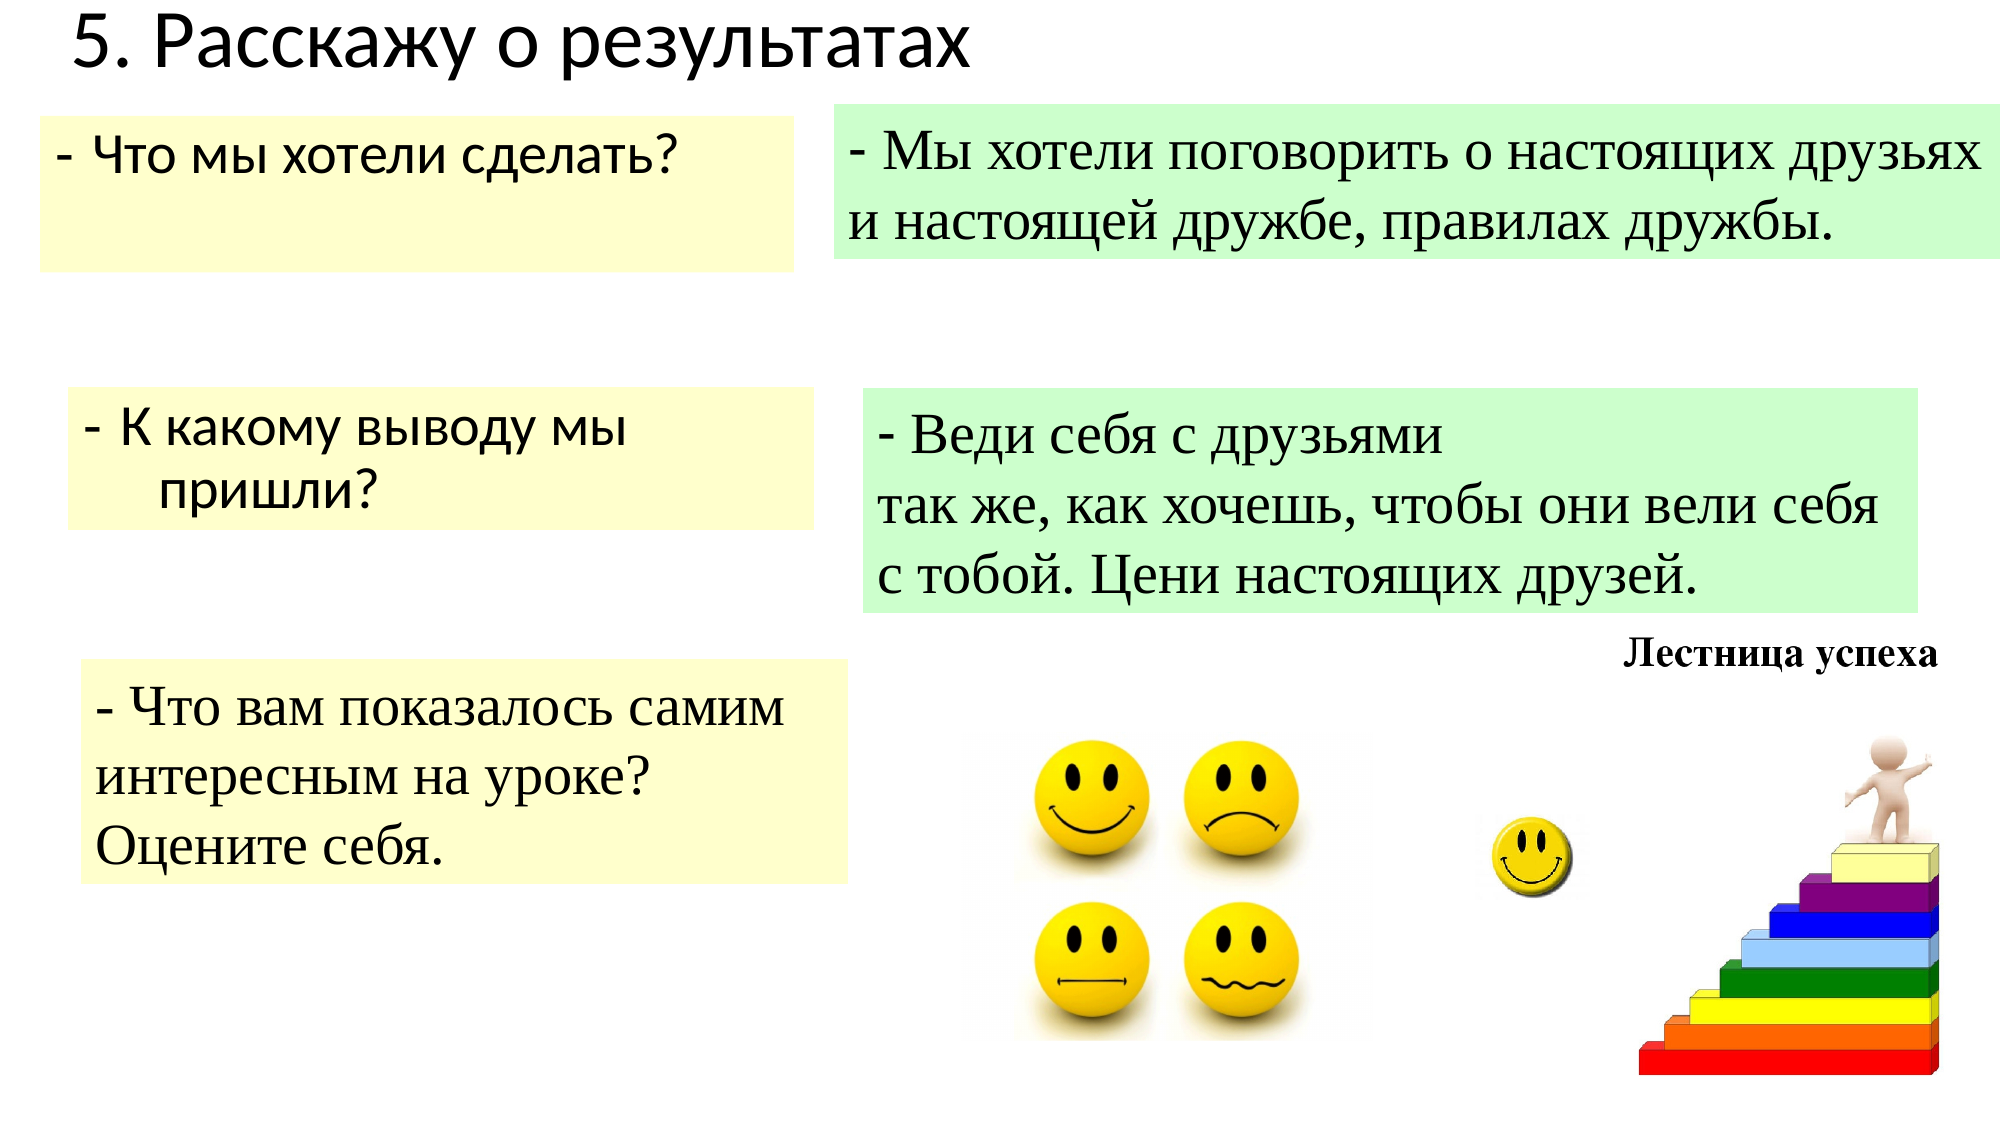

# 5. Расскажу о результатах
 Мы хотели поговорить о настоящих друзьях и настоящей дружбе, правилах дружбы.
Что мы хотели сделать?
К какому выводу мы пришли?
 Веди себя с друзьями
так же, как хочешь, чтобы они вели себя с тобой. Цени настоящих друзей.
- Что вам показалось самим интересным на уроке? Оцените себя.